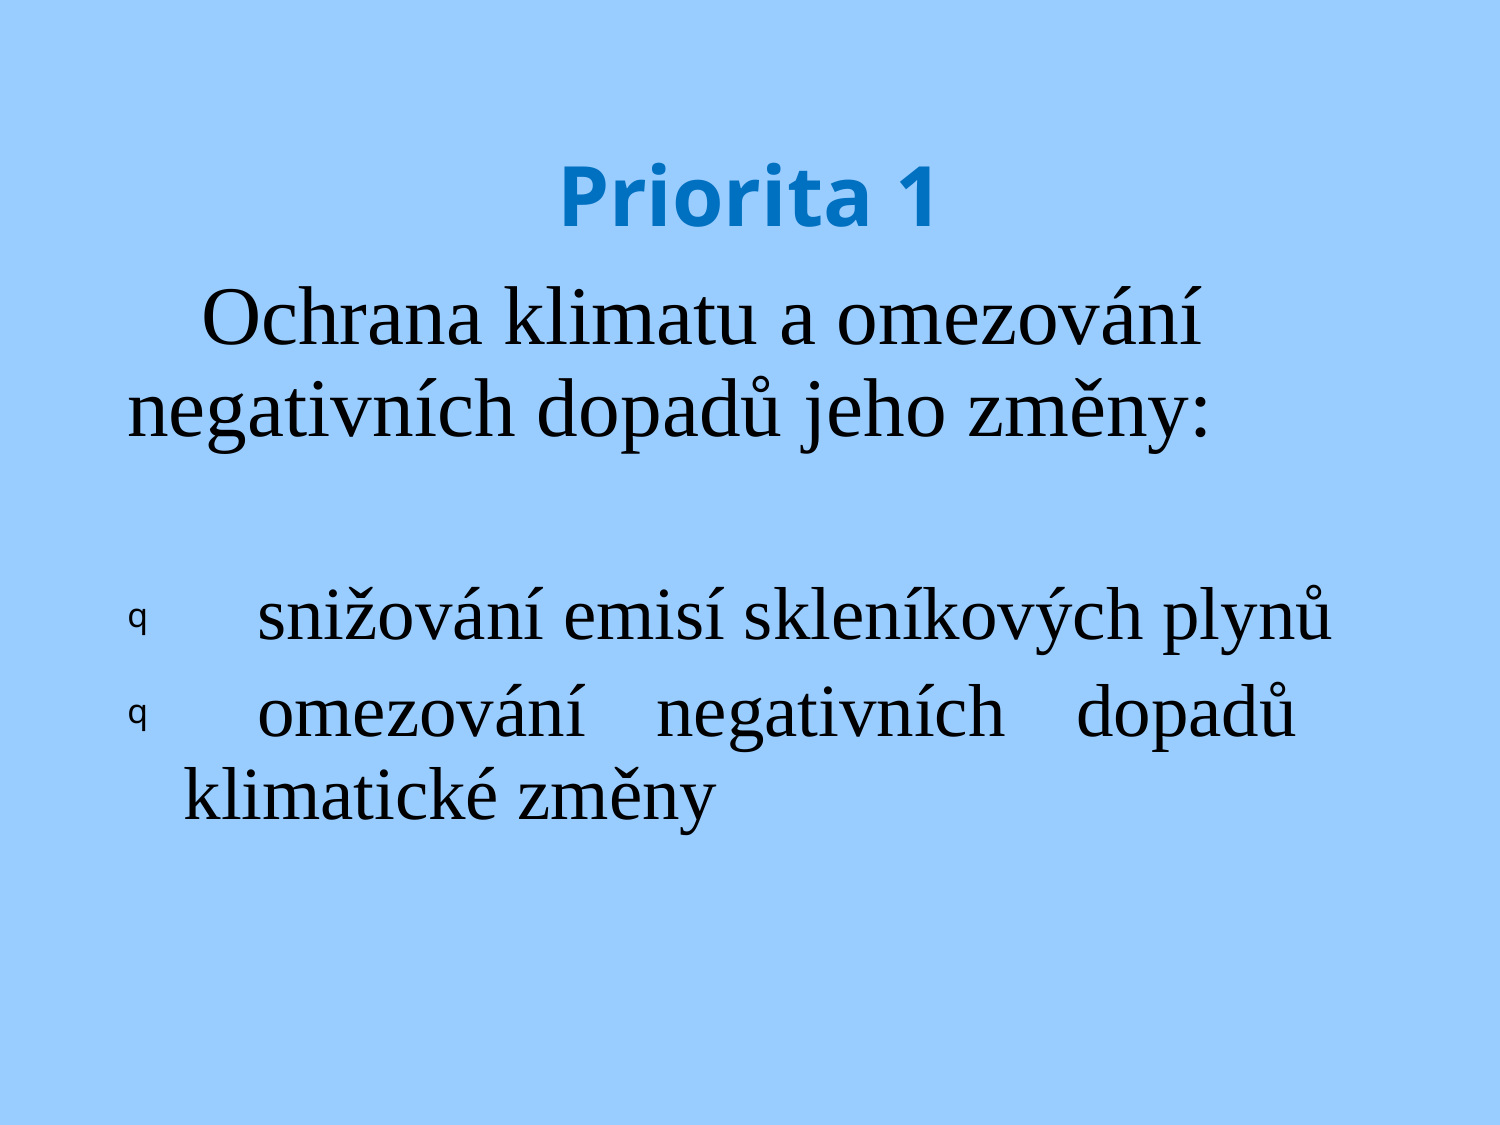

# Priorita 1
	Ochrana klimatu a omezování negativních dopadů jeho změny:
	snižování emisí skleníkových plynů
	omezování negativních dopadů 	klimatické změny